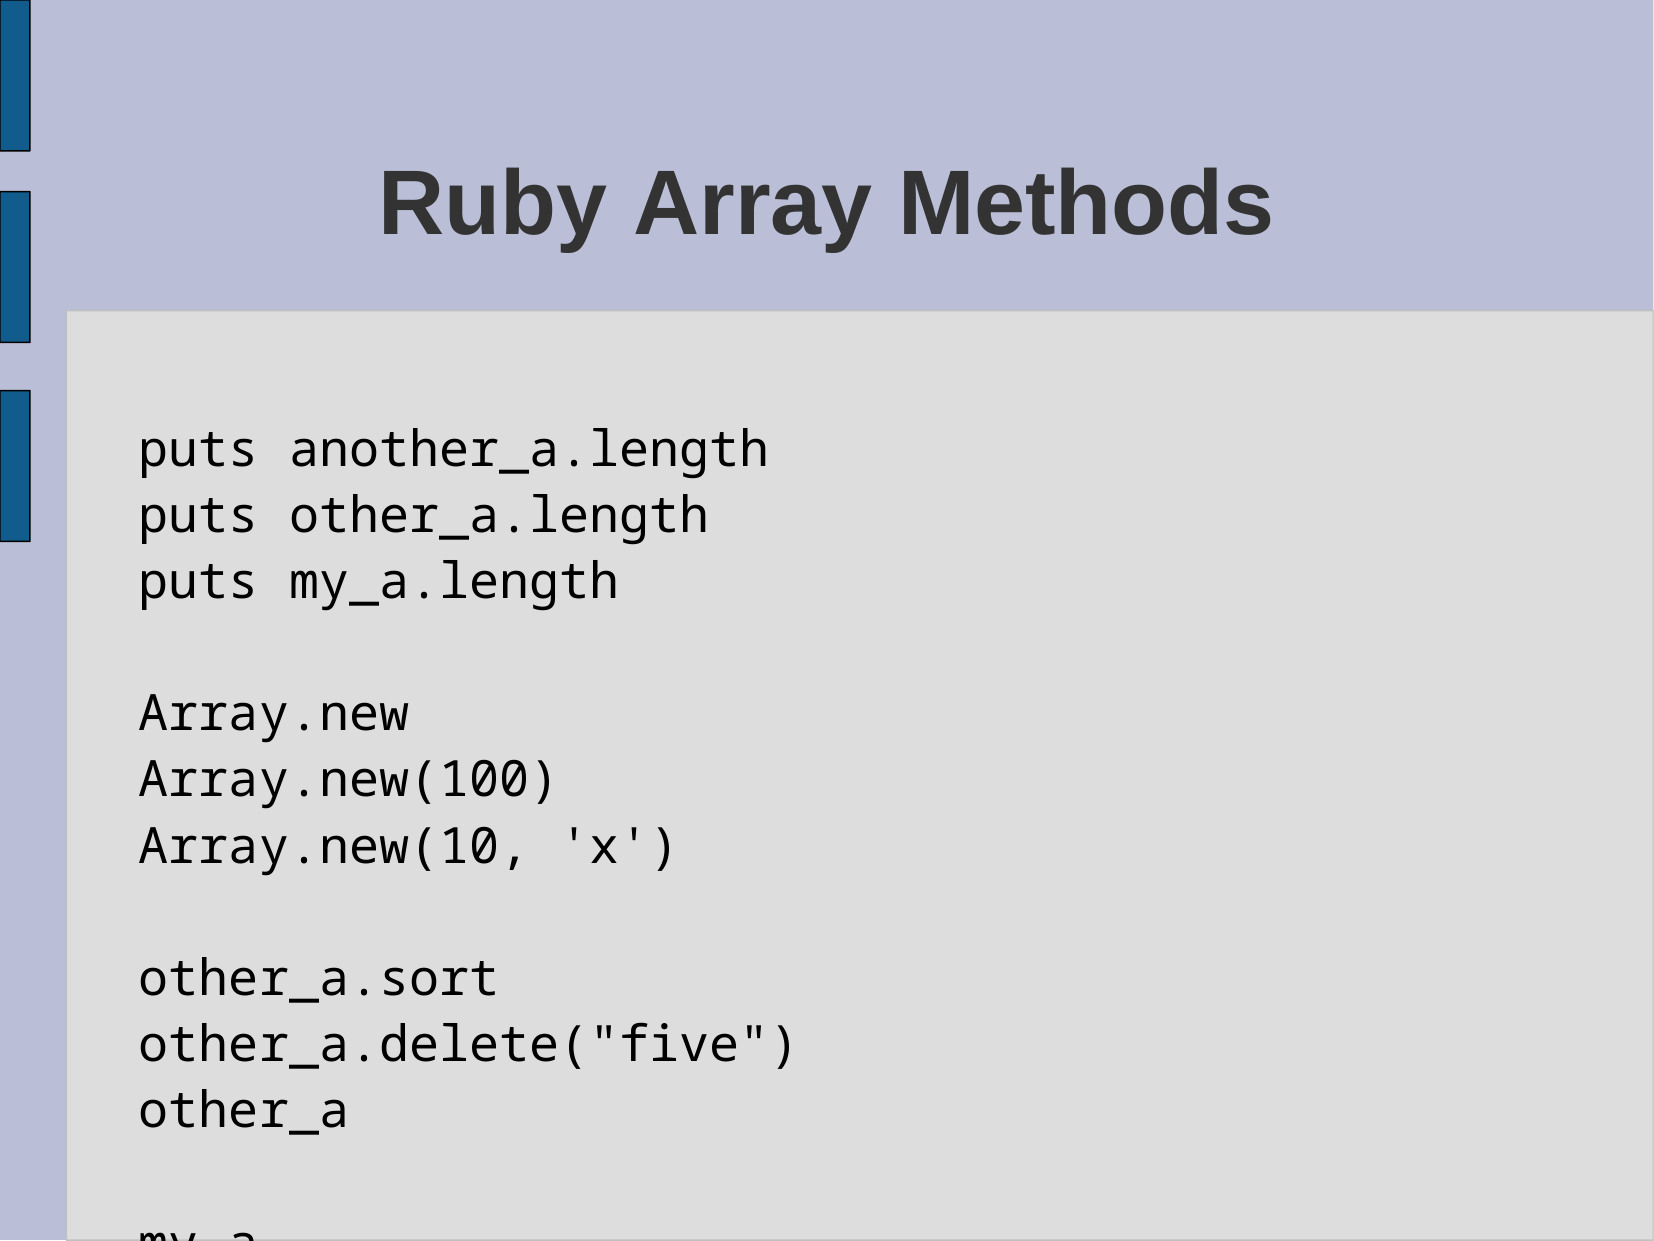

#
Ruby Array Methods
puts another_a.length
puts other_a.length
puts my_a.length
Array.new
Array.new(100)
Array.new(10, 'x')
other_a.sort
other_a.delete("five")
other_a
my_a